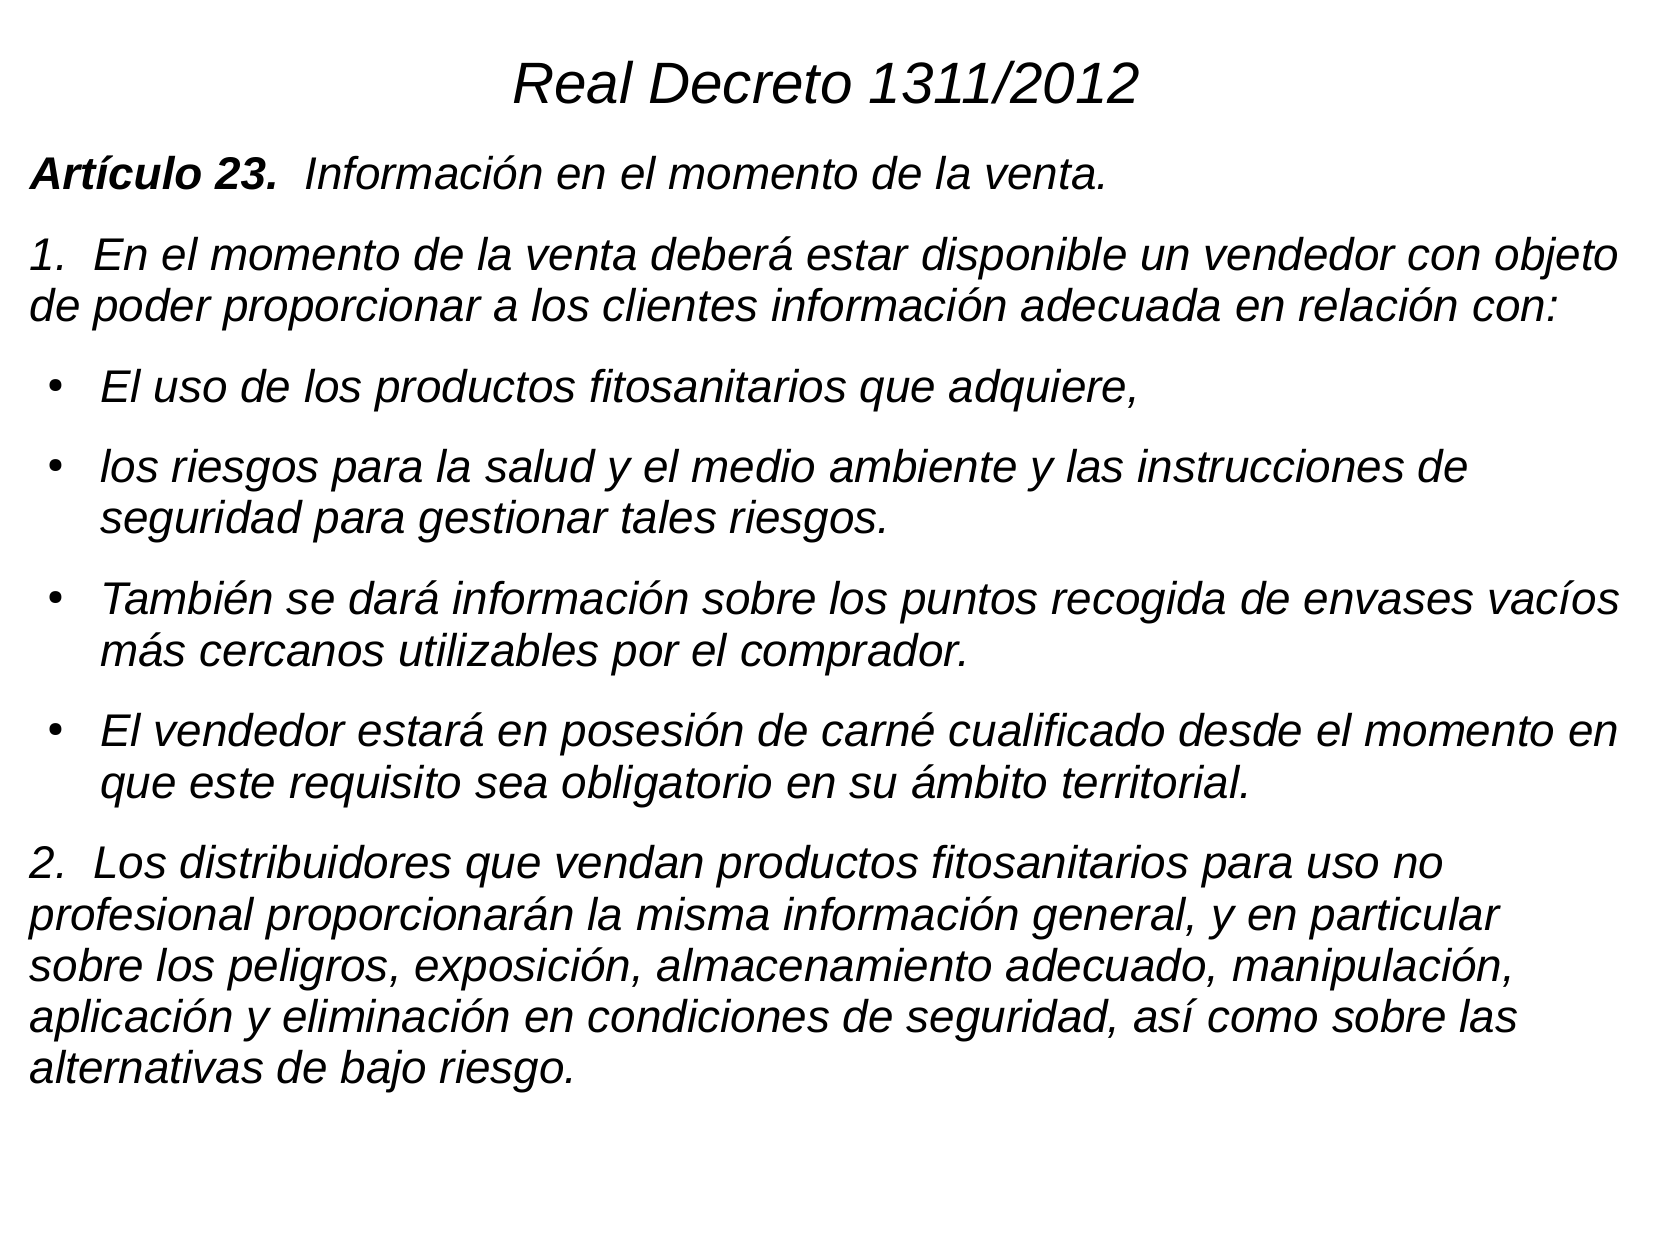

# Real Decreto 1311/2012
Artículo 23. Información en el momento de la venta.
1. En el momento de la venta deberá estar disponible un vendedor con objeto de poder proporcionar a los clientes información adecuada en relación con:
El uso de los productos fitosanitarios que adquiere,
los riesgos para la salud y el medio ambiente y las instrucciones de seguridad para gestionar tales riesgos.
También se dará información sobre los puntos recogida de envases vacíos más cercanos utilizables por el comprador.
El vendedor estará en posesión de carné cualificado desde el momento en que este requisito sea obligatorio en su ámbito territorial.
2. Los distribuidores que vendan productos fitosanitarios para uso no profesional proporcionarán la misma información general, y en particular sobre los peligros, exposición, almacenamiento adecuado, manipulación, aplicación y eliminación en condiciones de seguridad, así como sobre las alternativas de bajo riesgo.